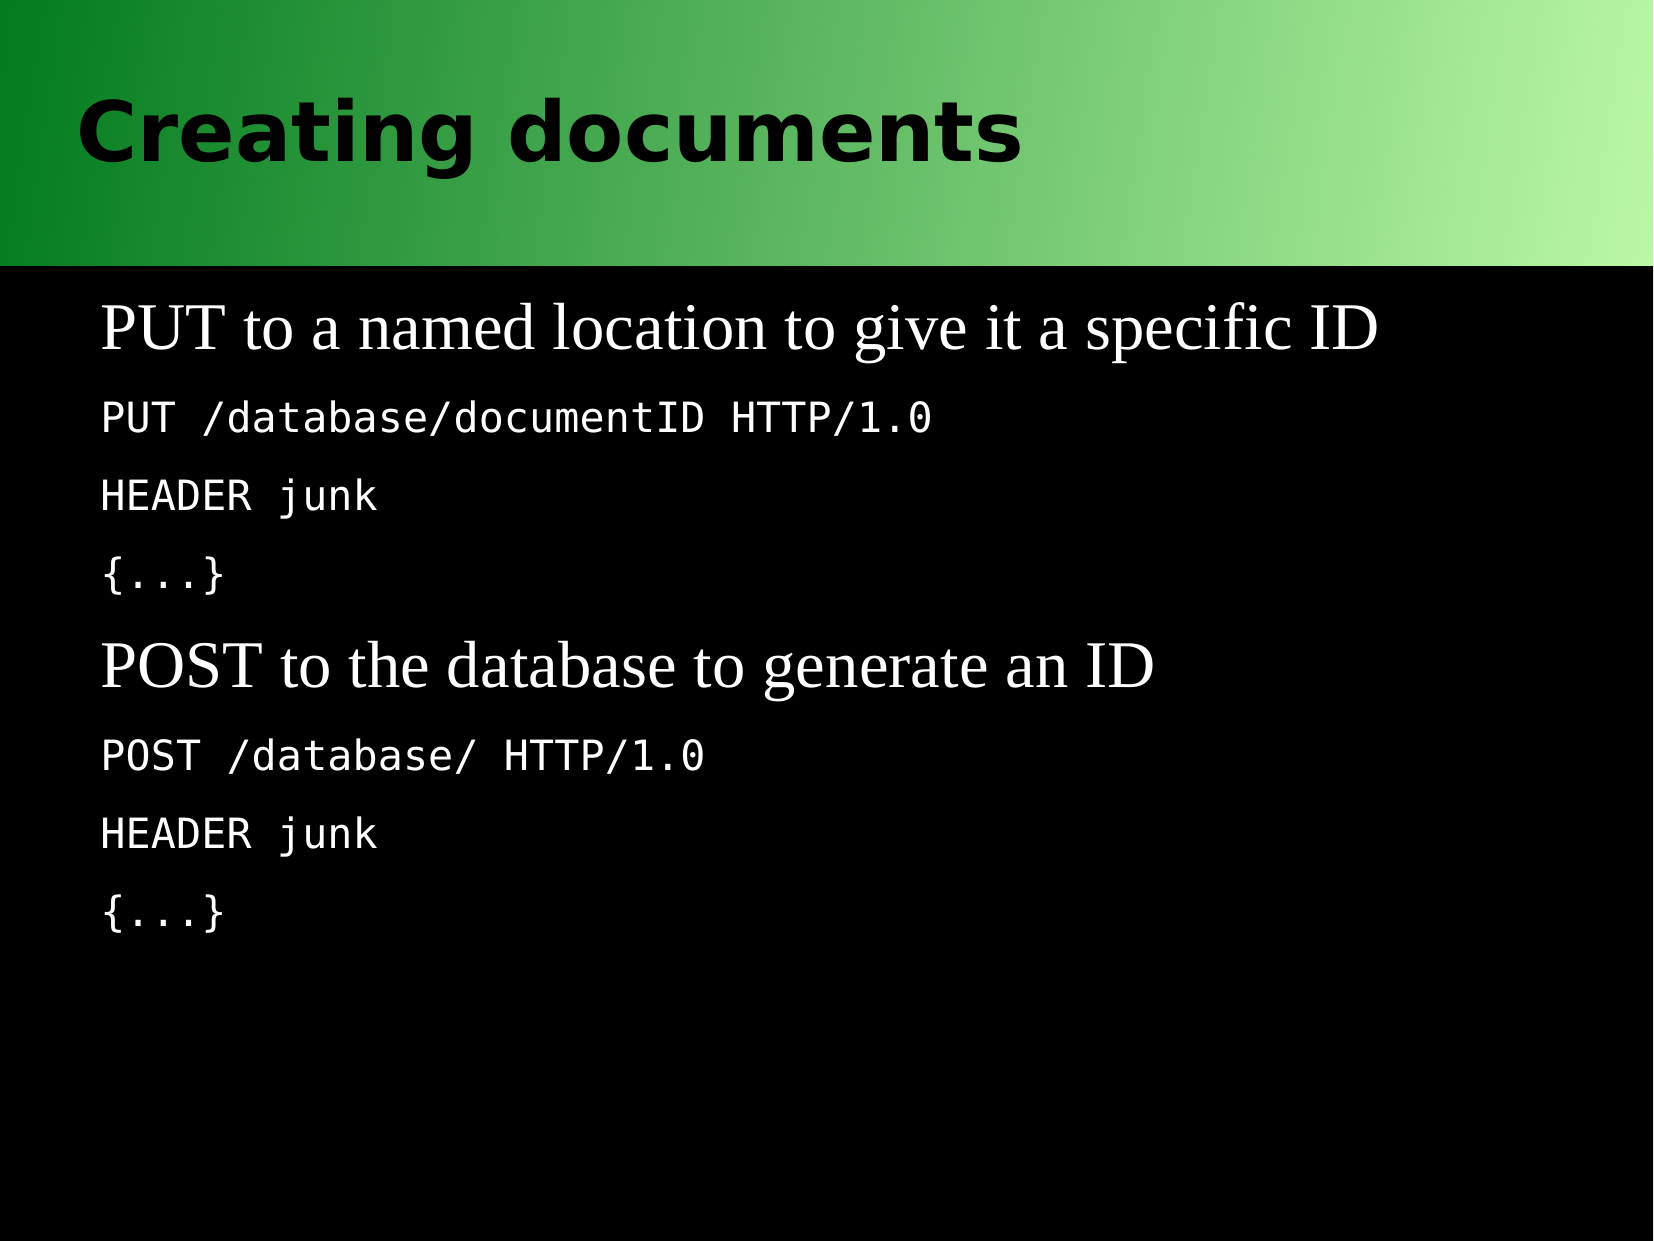

# Creating documents
PUT to a named location to give it a specific ID
PUT /database/documentID HTTP/1.0
HEADER junk
{...}
POST to the database to generate an ID
POST /database/ HTTP/1.0
HEADER junk
{...}